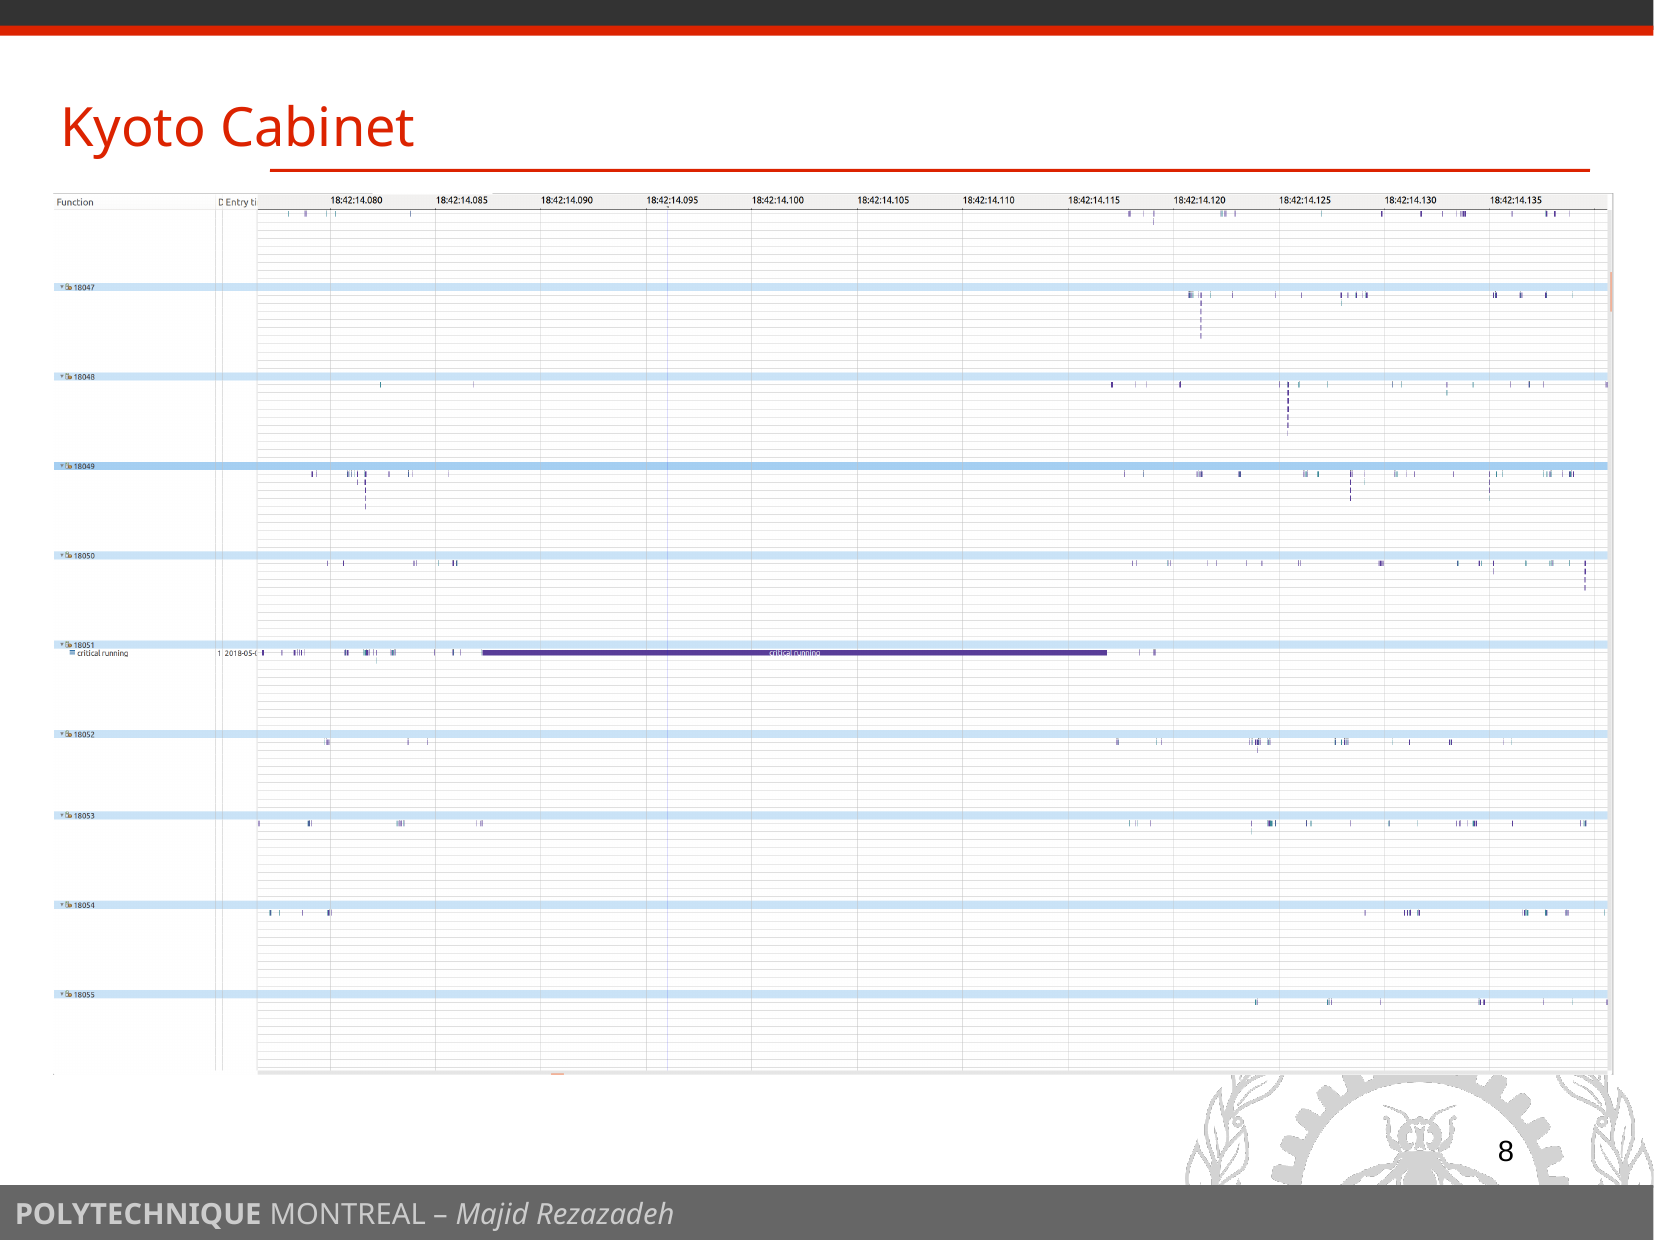

Kyoto Cabinet
8
POLYTECHNIQUE MONTREAL – Majid Rezazadeh